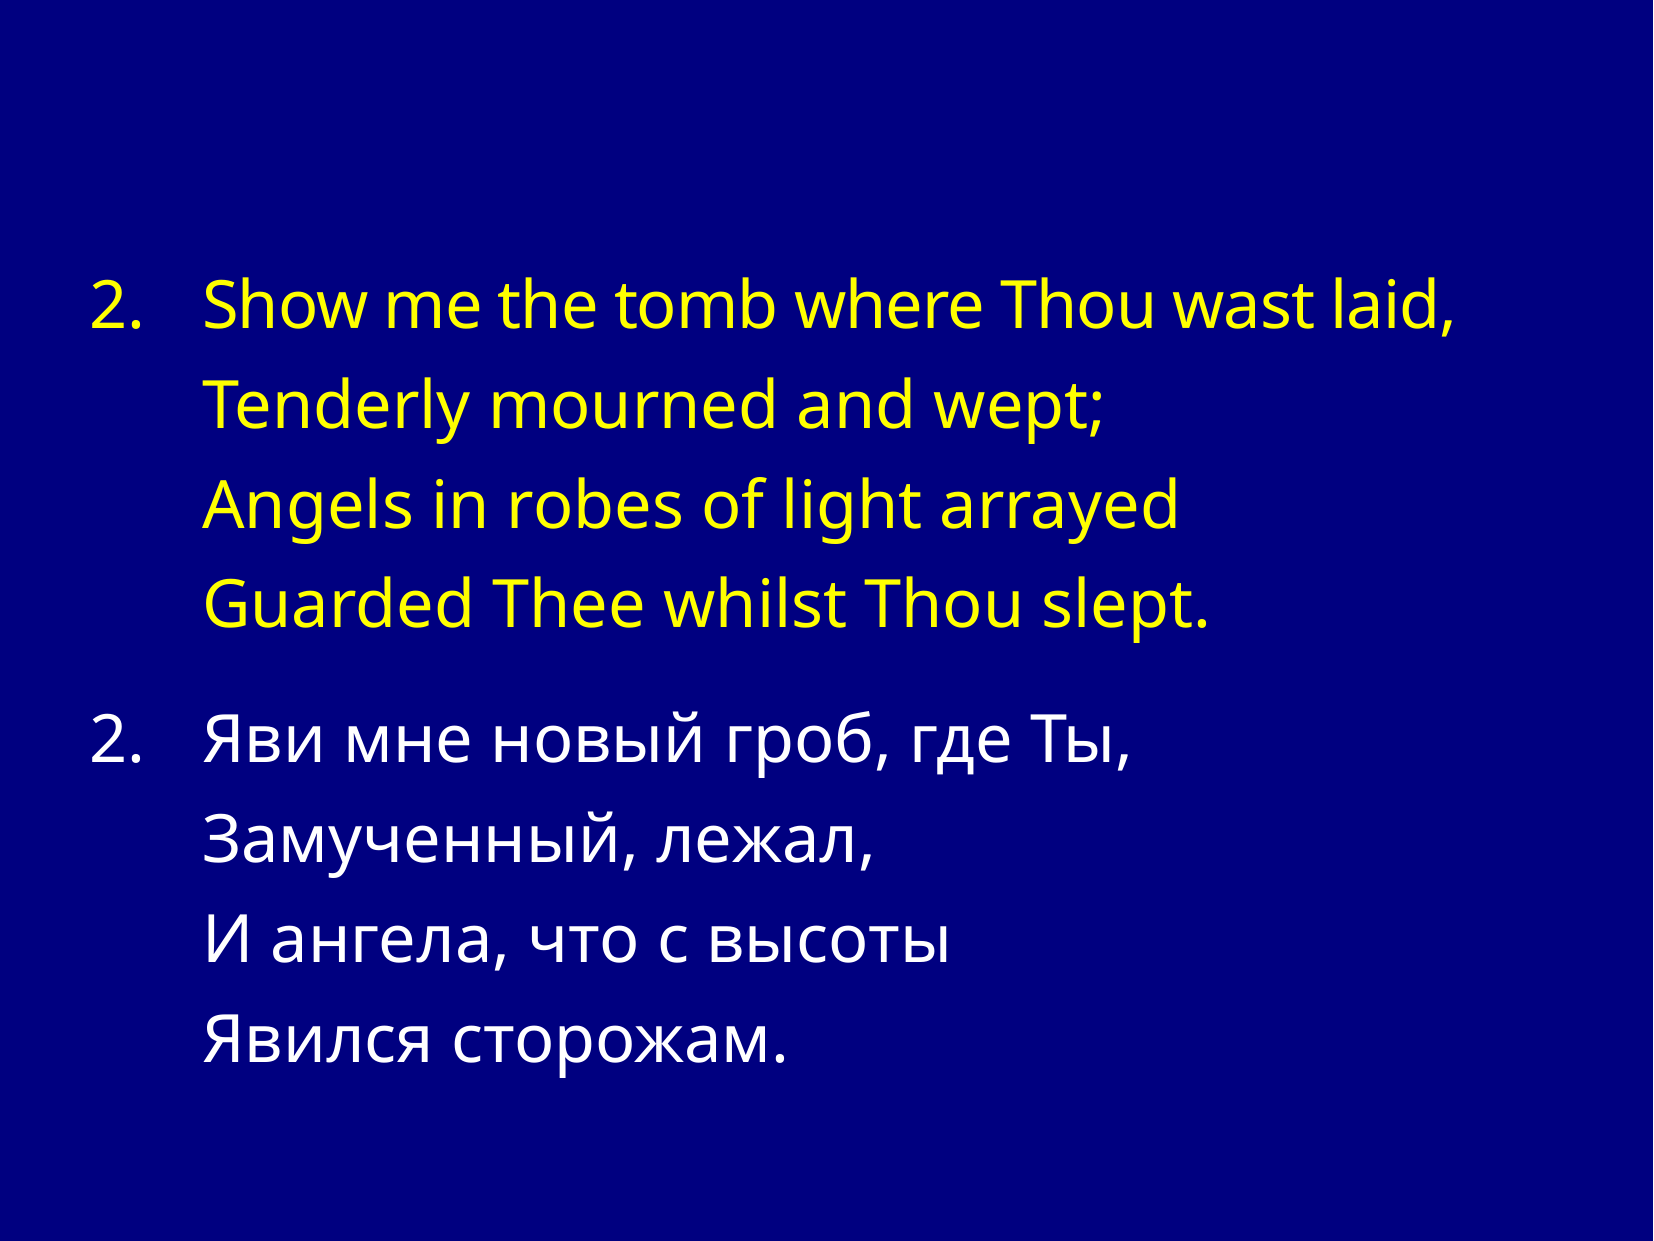

2.	Show me the tomb where Thou wast laid,
	Tenderly mourned and wept;
	Angels in robes of light arrayed
	Guarded Thee whilst Thou slept.
2.	Яви мне новый гроб, где Ты,
	Замученный, лежал,
	И ангела, что с высоты
	Явился сторожам.